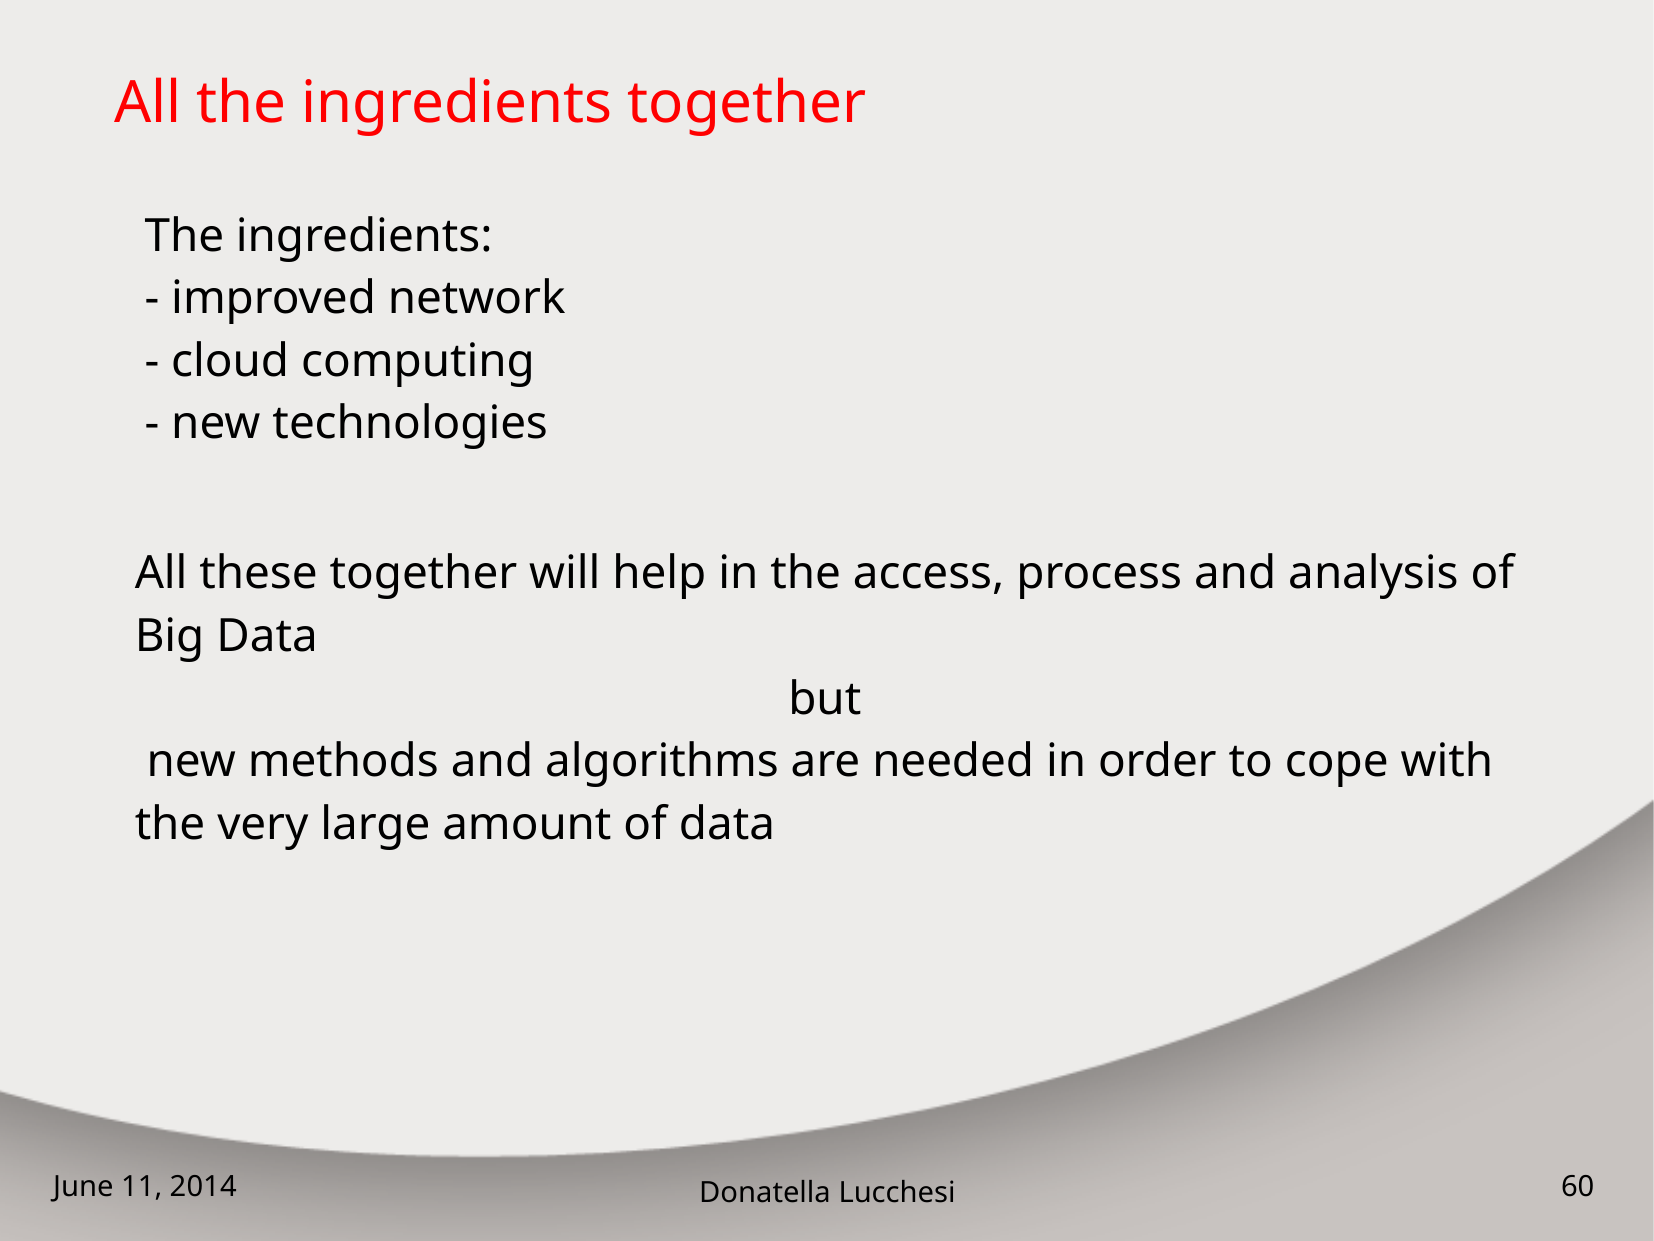

All the ingredients together
The ingredients:
- improved network
- cloud computing
- new technologies
All these together will help in the access, process and analysis of
Big Data
but
 new methods and algorithms are needed in order to cope with
the very large amount of data
June 11, 2014
60
Donatella Lucchesi